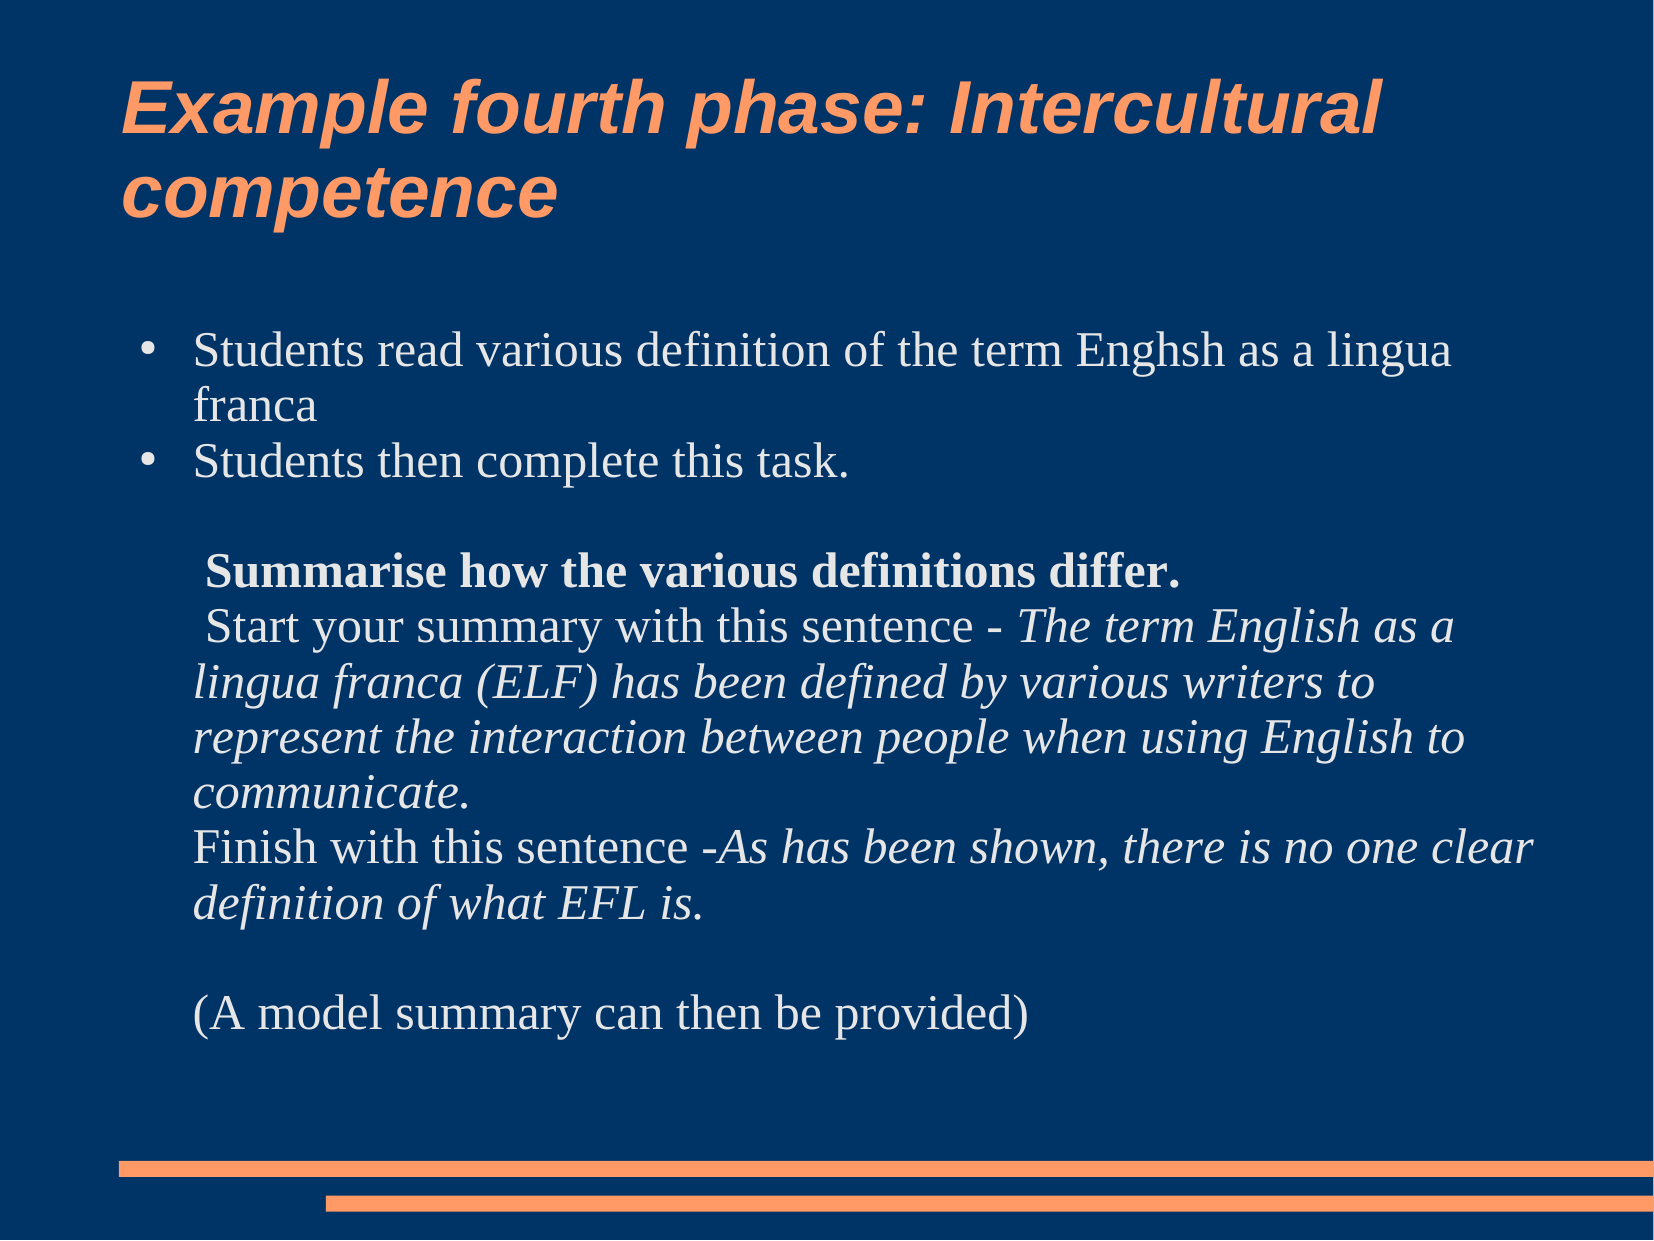

# Example fourth phase: Intercultural competence
Students read various definition of the term Enghsh as a lingua franca
Students then complete this task.
 Summarise how the various definitions differ.
 Start your summary with this sentence - The term English as a lingua franca (ELF) has been defined by various writers to represent the interaction between people when using English to communicate.
Finish with this sentence -As has been shown, there is no one clear definition of what EFL is.
(A model summary can then be provided)